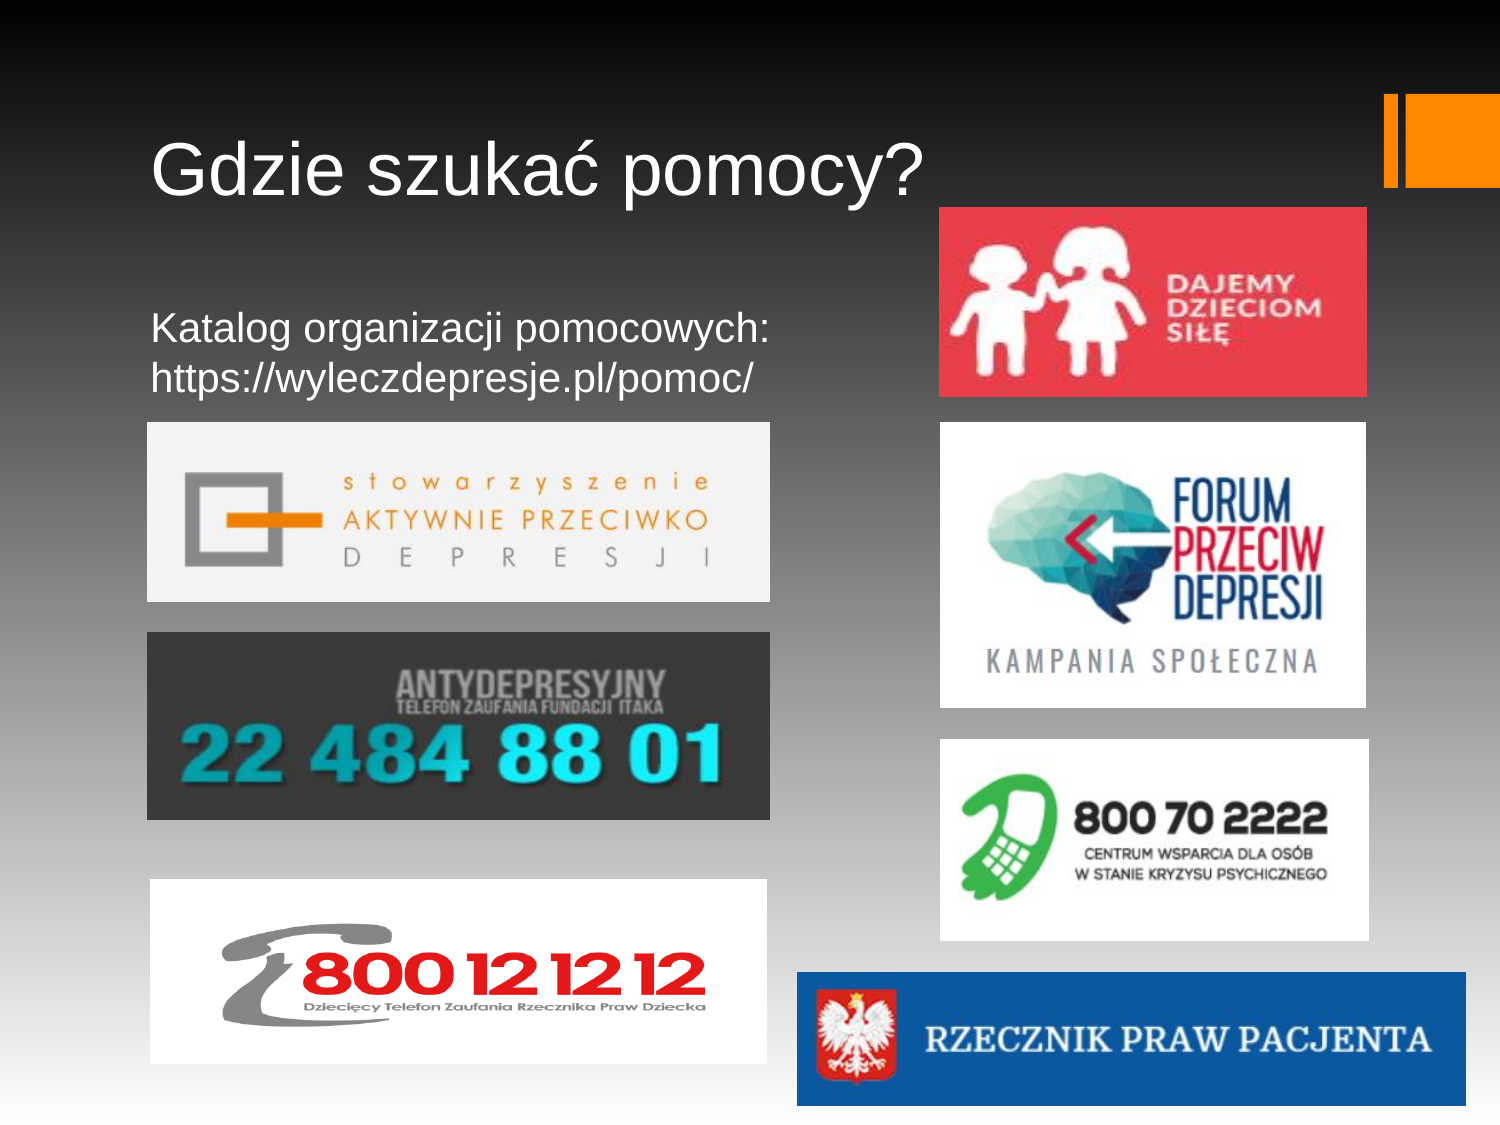

Gdzie szukać pomocy?
Katalog organizacji pomocowych: https://wyleczdepresje.pl/pomoc/